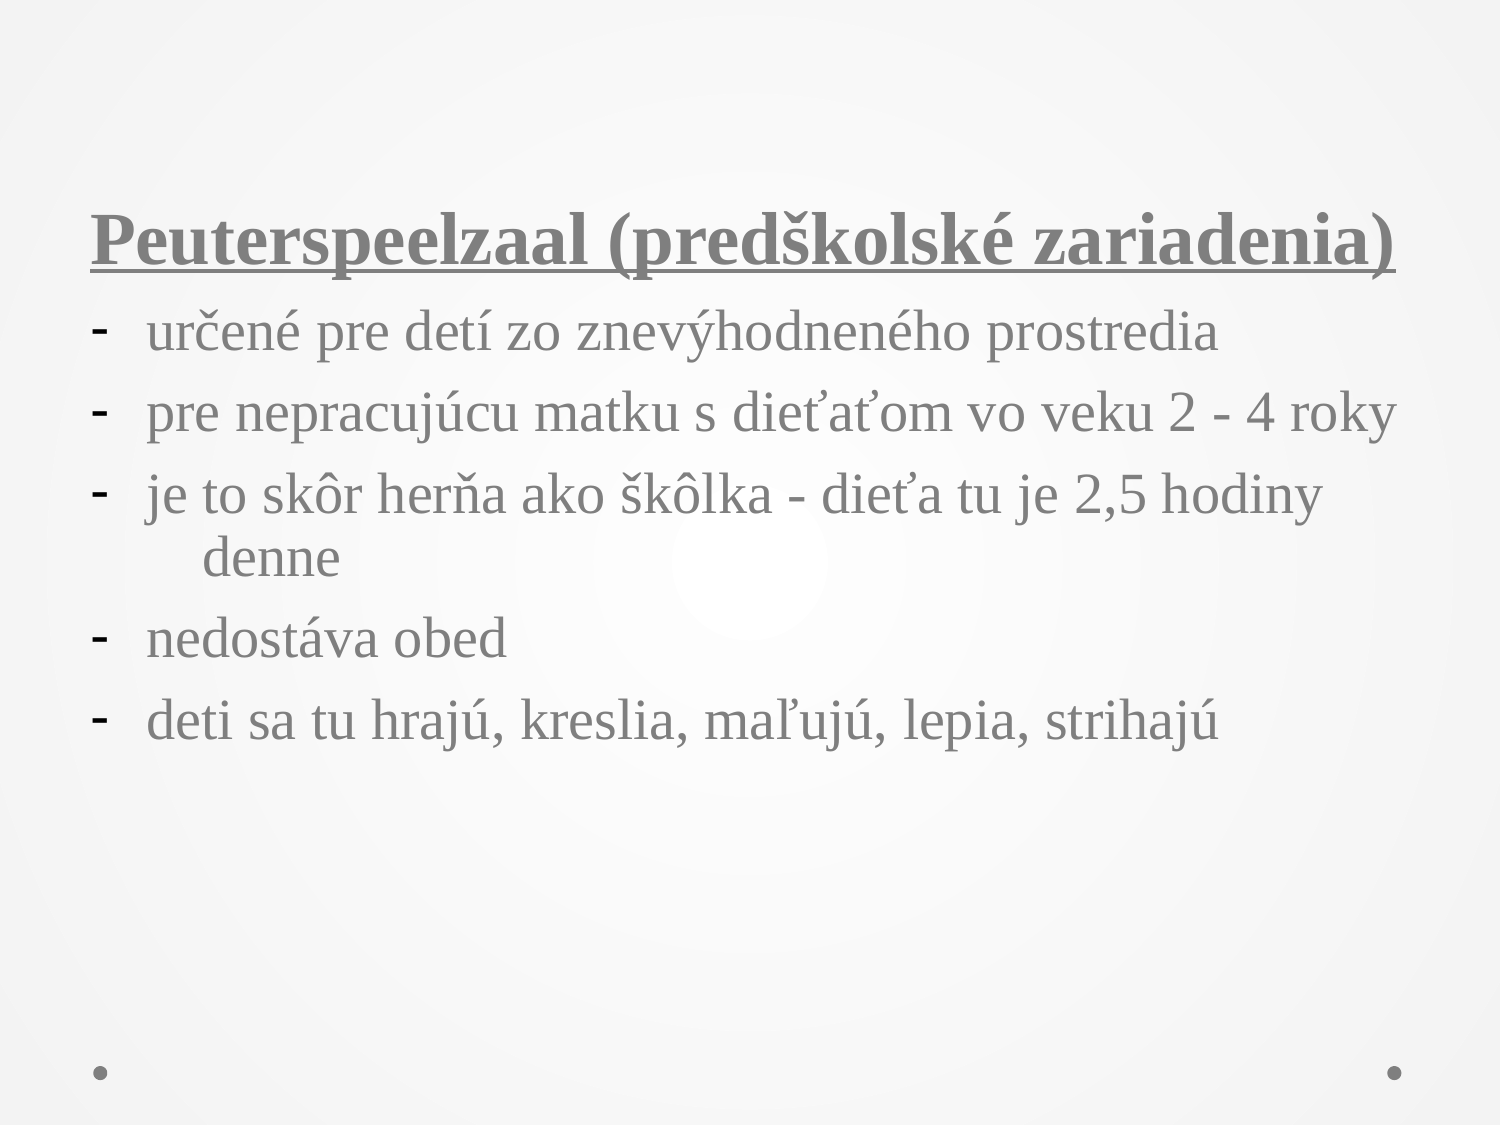

# Peuterspeelzaal (predškolské zariadenia)
určené pre detí zo znevýhodneného prostredia
pre nepracujúcu matku s dieťaťom vo veku 2 - 4 roky
je to skôr herňa ako škôlka - dieťa tu je 2,5 hodiny denne
nedostáva obed
deti sa tu hrajú, kreslia, maľujú, lepia, strihajú